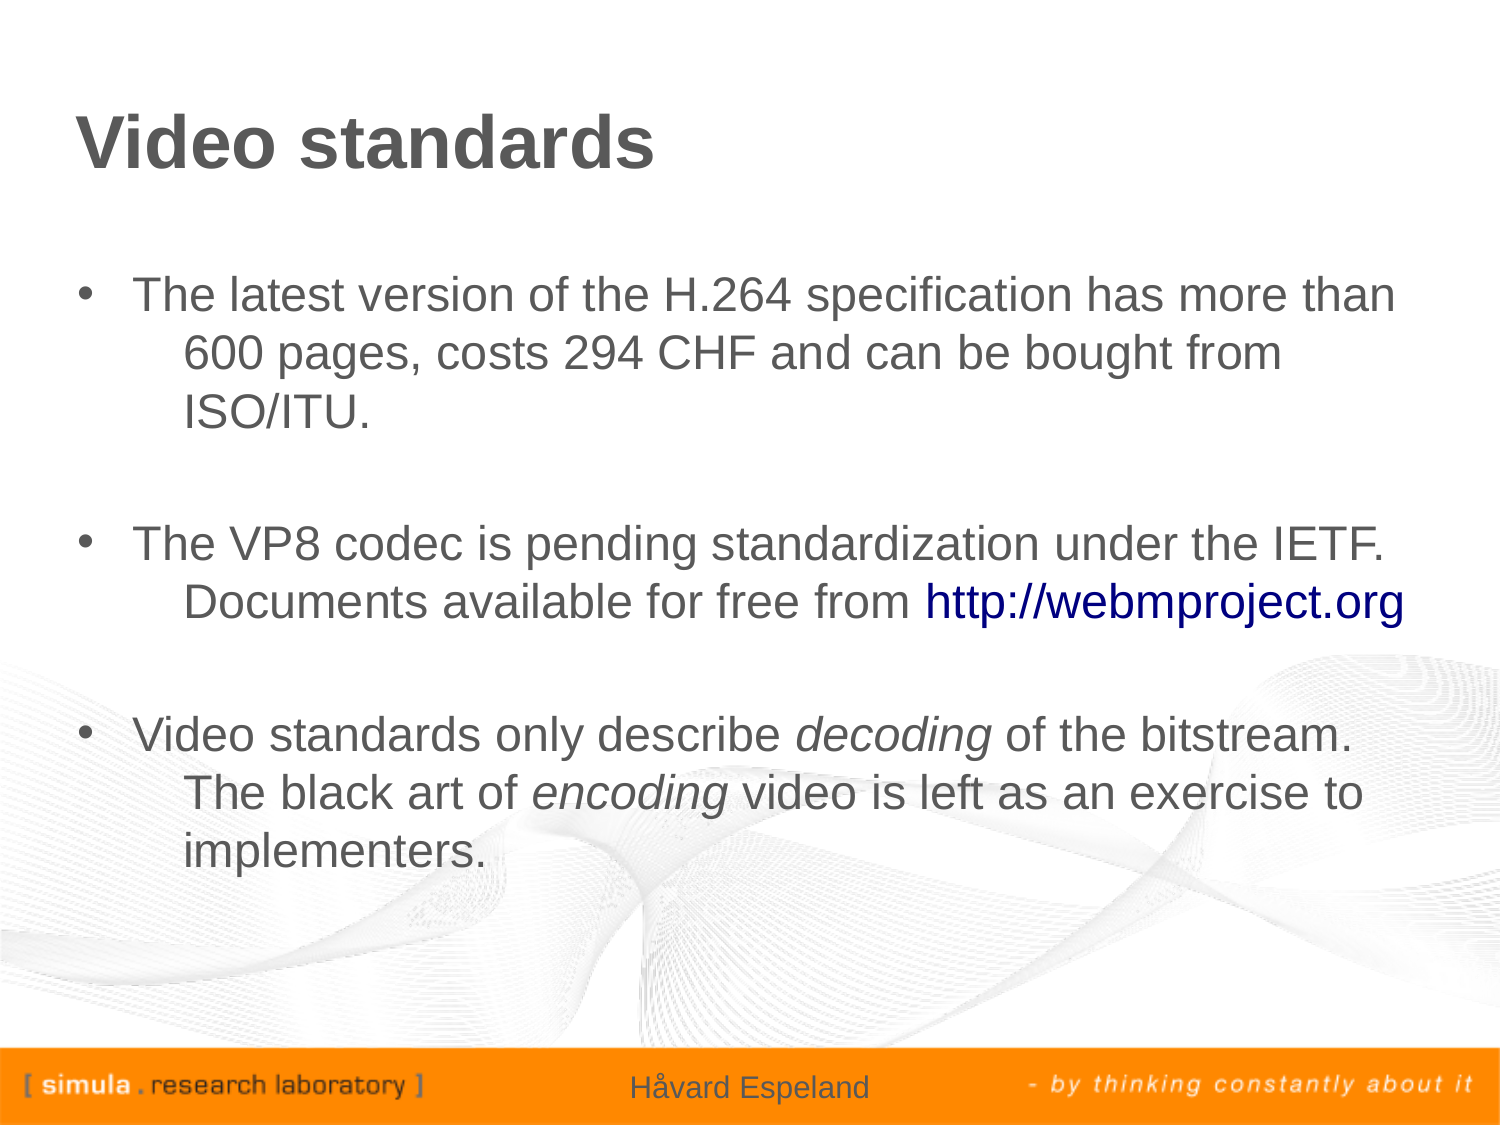

# Video standards
The latest version of the H.264 specification has more than 600 pages, costs 294 CHF and can be bought from ISO/ITU.
The VP8 codec is pending standardization under the IETF. Documents available for free from http://webmproject.org
Video standards only describe decoding of the bitstream. The black art of encoding video is left as an exercise to implementers.